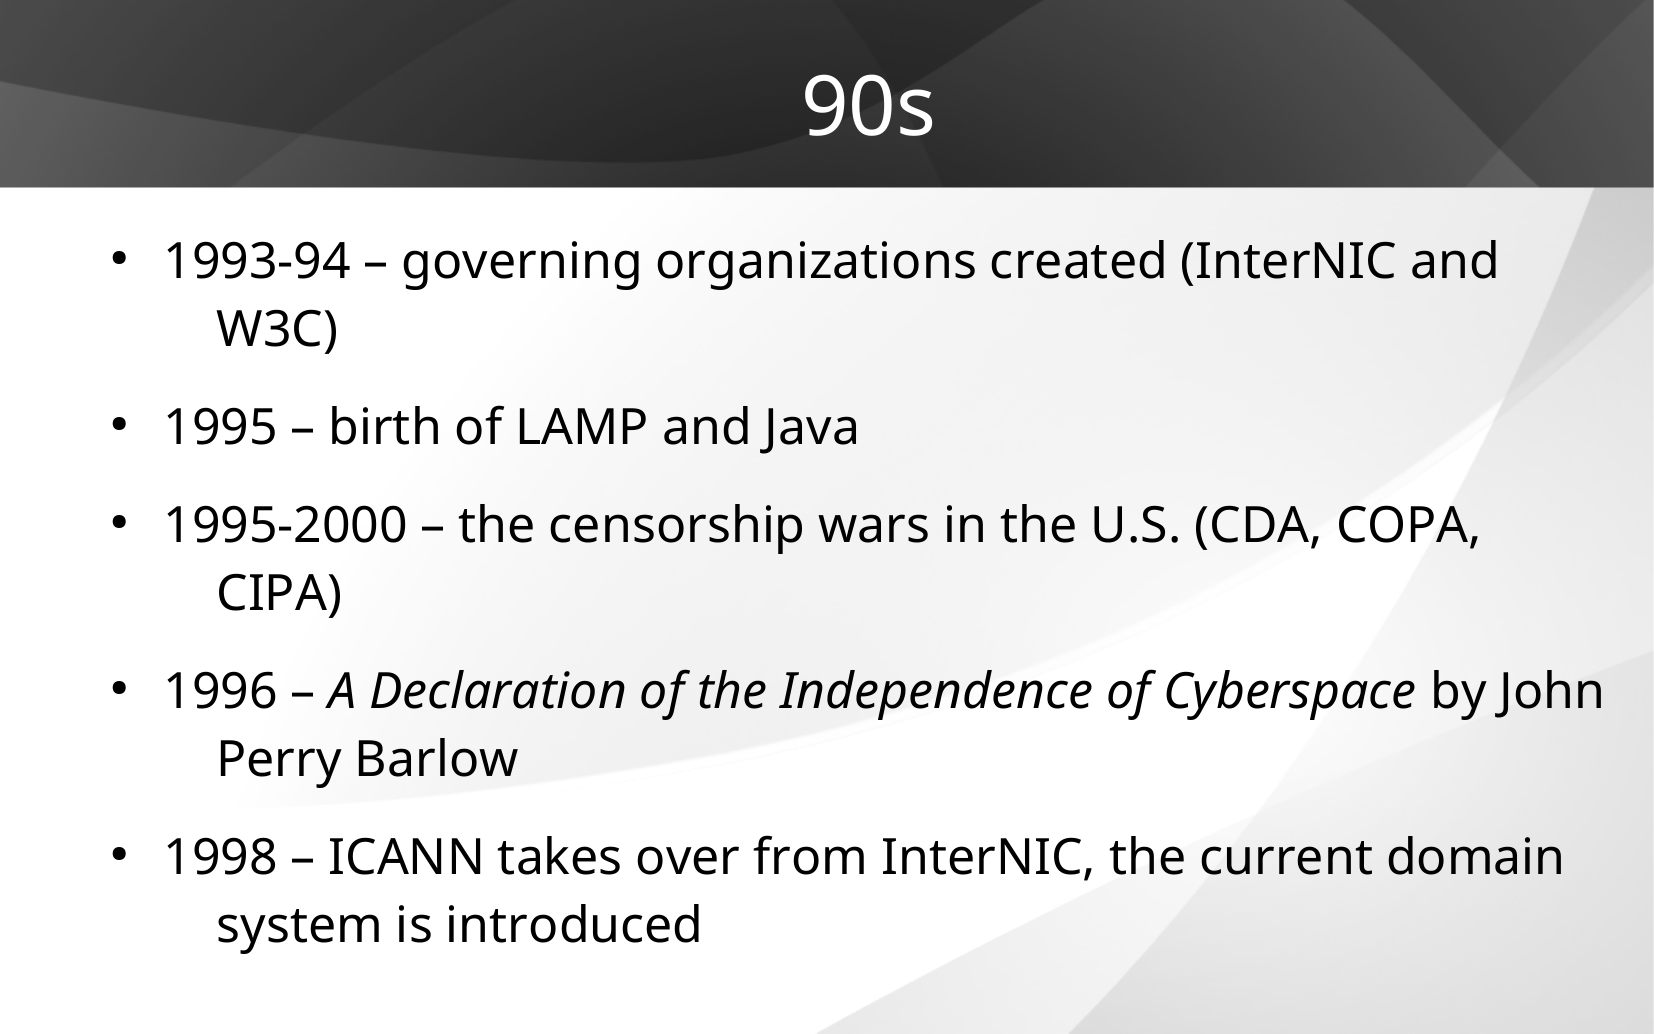

# 90s
1993-94 – governing organizations created (InterNIC and W3C)
1995 – birth of LAMP and Java
1995-2000 – the censorship wars in the U.S. (CDA, COPA, CIPA)
1996 – A Declaration of the Independence of Cyberspace by John Perry Barlow
1998 – ICANN takes over from InterNIC, the current domain system is introduced